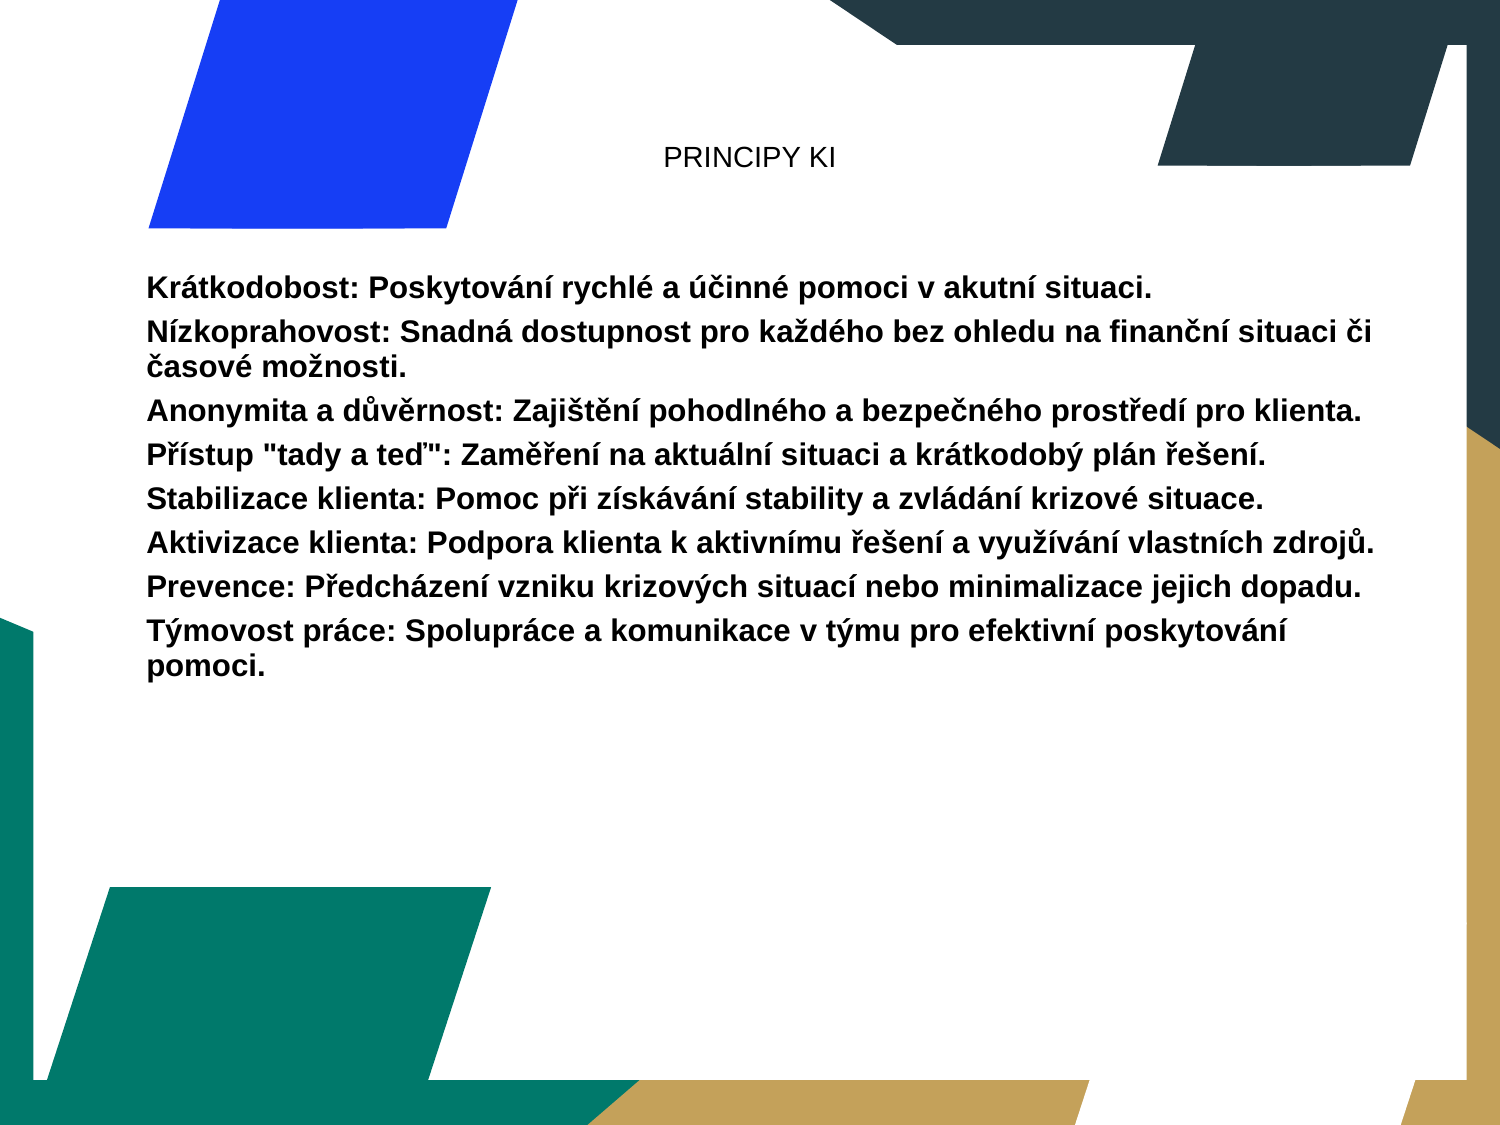

# PRINCIPY KI
Krátkodobost: Poskytování rychlé a účinné pomoci v akutní situaci.
Nízkoprahovost: Snadná dostupnost pro každého bez ohledu na finanční situaci či časové možnosti.
Anonymita a důvěrnost: Zajištění pohodlného a bezpečného prostředí pro klienta.
Přístup "tady a teď": Zaměření na aktuální situaci a krátkodobý plán řešení.
Stabilizace klienta: Pomoc při získávání stability a zvládání krizové situace.
Aktivizace klienta: Podpora klienta k aktivnímu řešení a využívání vlastních zdrojů.
Prevence: Předcházení vzniku krizových situací nebo minimalizace jejich dopadu.
Týmovost práce: Spolupráce a komunikace v týmu pro efektivní poskytování pomoci.